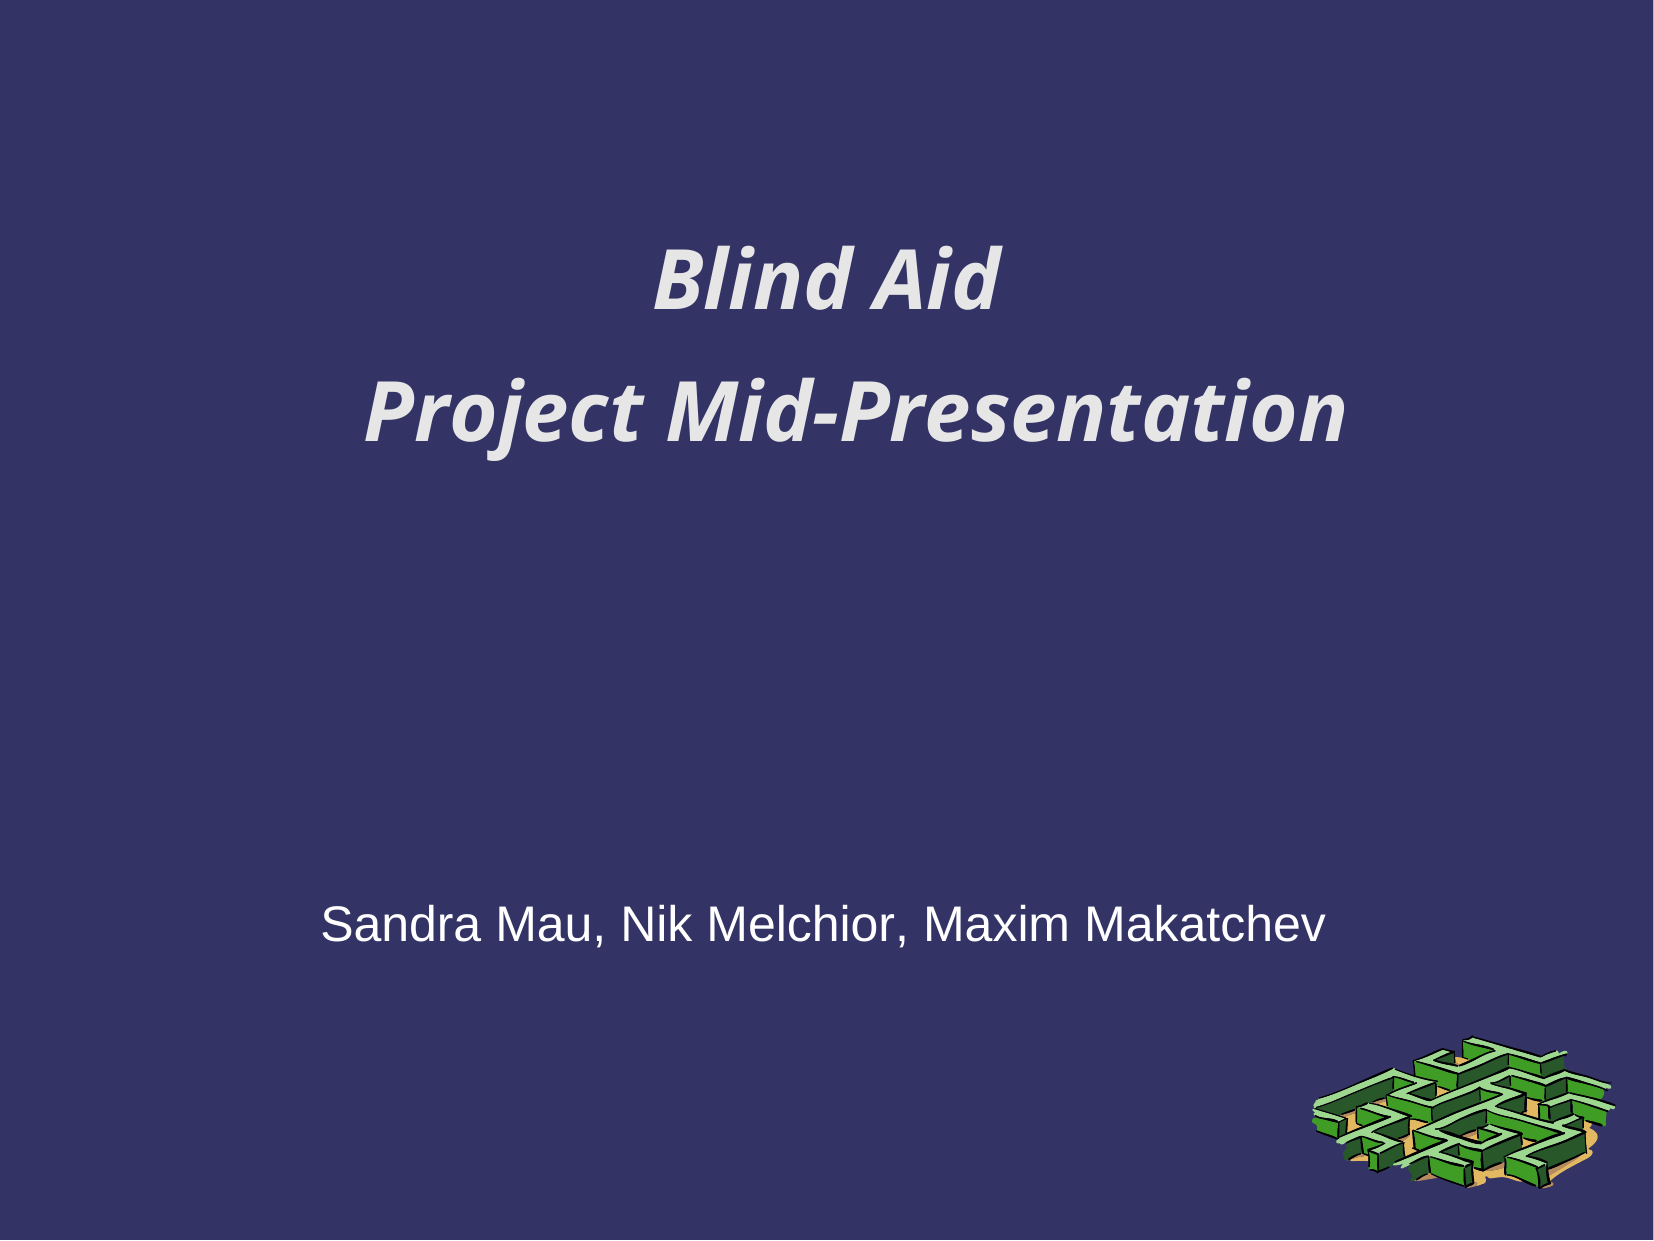

# Blind Aid Project Mid-Presentation
Sandra Mau, Nik Melchior, Maxim Makatchev